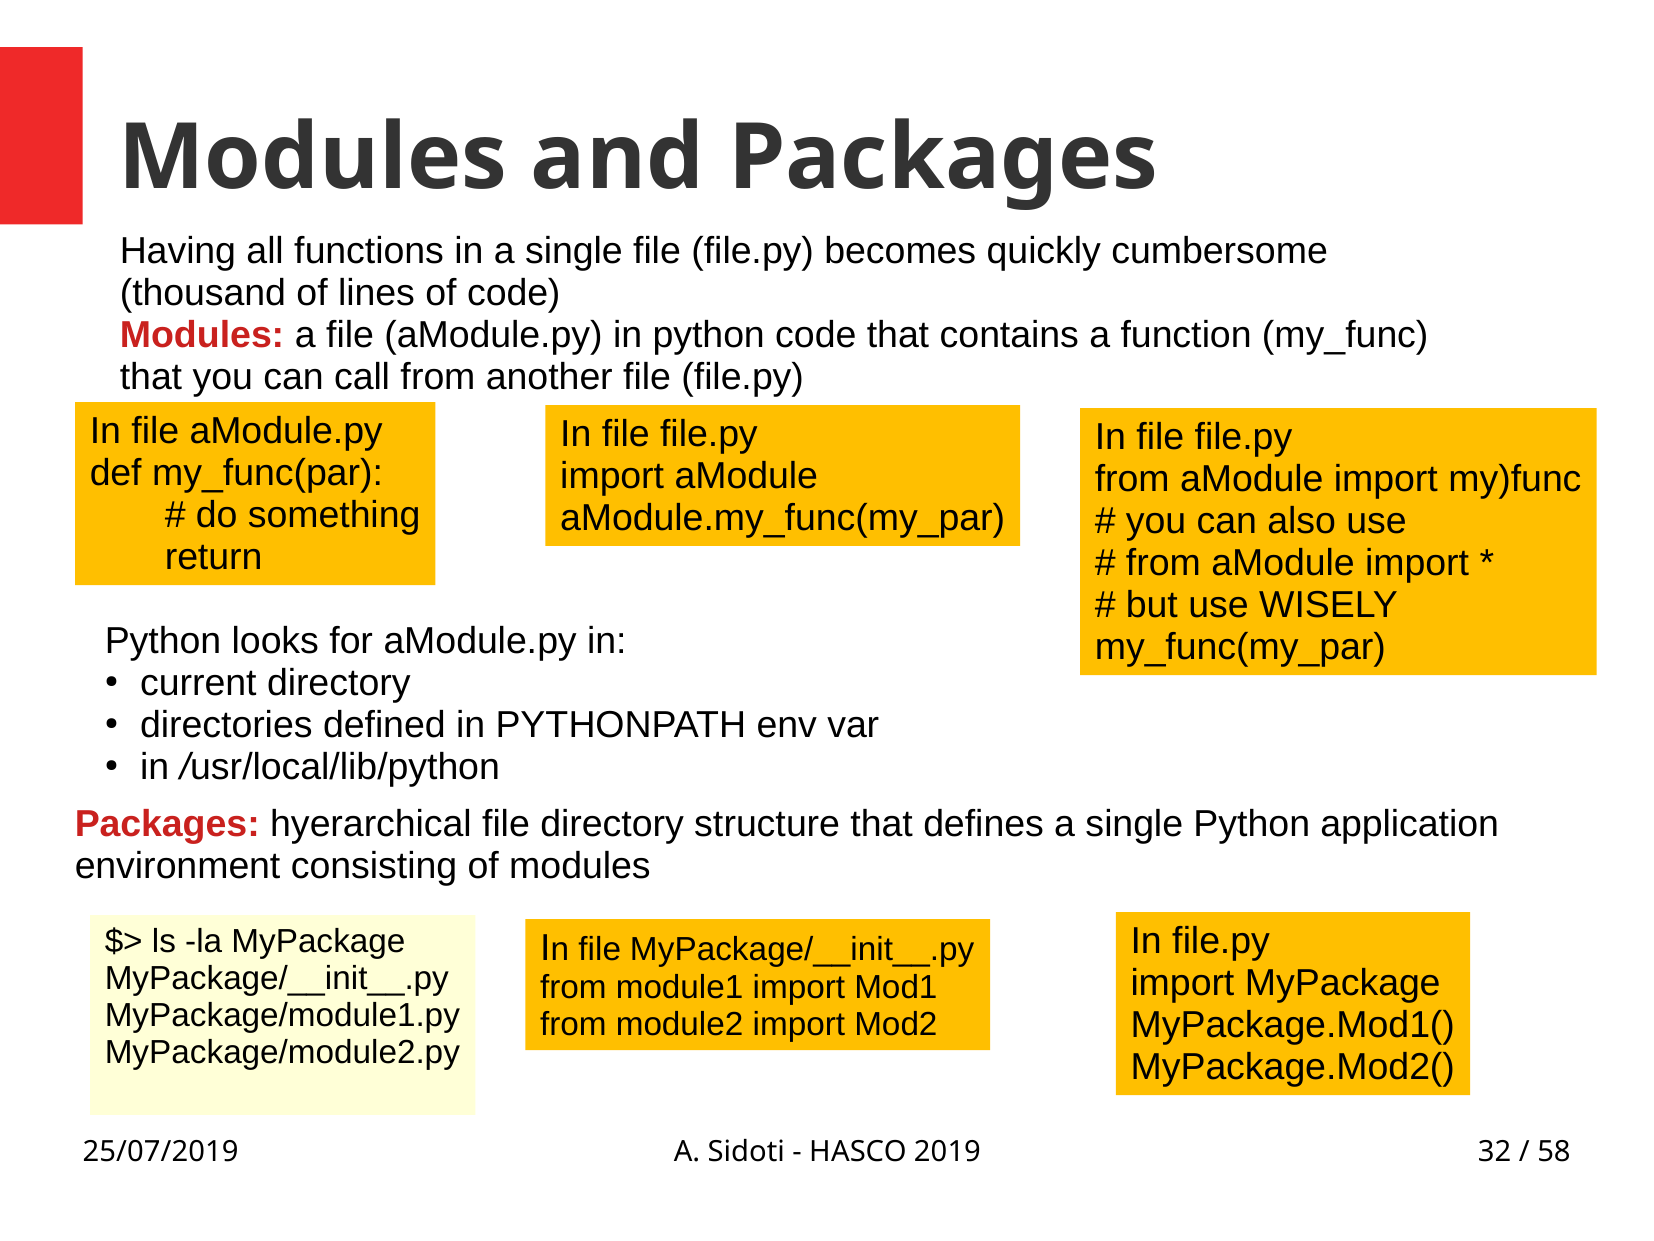

# Modules and Packages
Having all functions in a single file (file.py) becomes quickly cumbersome (thousand of lines of code)
Modules: a file (aModule.py) in python code that contains a function (my_func) that you can call from another file (file.py)
In file aModule.py
def my_func(par):
	# do something
	return
In file file.py
import aModule
aModule.my_func(my_par)
In file file.py
from aModule import my)func
# you can also use
# from aModule import *
# but use WISELY
my_func(my_par)
Python looks for aModule.py in:
current directory
directories defined in PYTHONPATH env var
in /usr/local/lib/python
Packages: hyerarchical file directory structure that defines a single Python application environment consisting of modules
In file.py
import MyPackage
MyPackage.Mod1()
MyPackage.Mod2()
$> ls -la MyPackage
MyPackage/__init__.py
MyPackage/module1.py
MyPackage/module2.py
In file MyPackage/__init__.py
from module1 import Mod1
from module2 import Mod2
25/07/2019
A. Sidoti - HASCO 2019
32